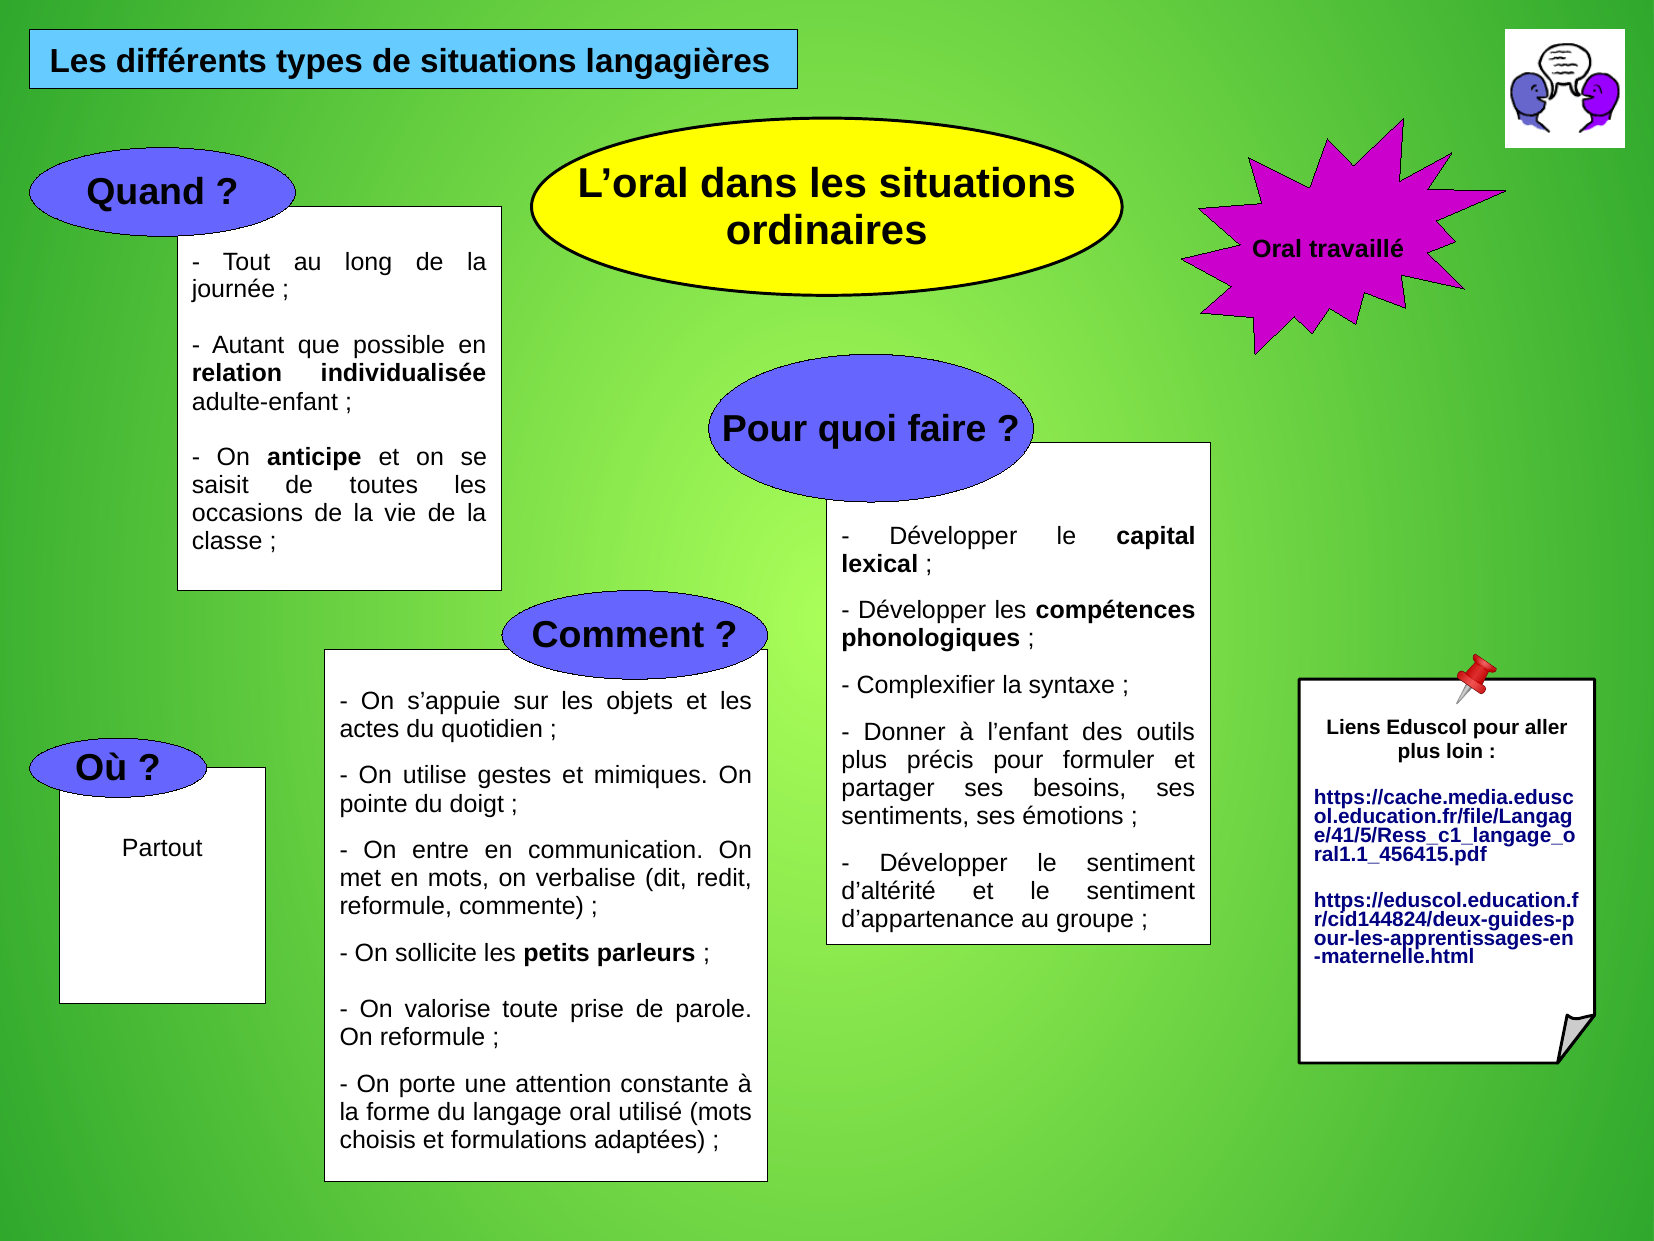

Les différents types de situations langagières
L’oral dans les situations
ordinaires
Oral travaillé
Quand ?
- Tout au long de la journée ;
- Autant que possible en relation individualisée adulte-enfant ;
- On anticipe et on se saisit de toutes les occasions de la vie de la classe ;
Pour quoi faire ?
- Développer le capital lexical ;
- Développer les compétences phonologiques ;
- Complexifier la syntaxe ;
- Donner à l’enfant des outils plus précis pour formuler et partager ses besoins, ses sentiments, ses émotions ;
- Développer le sentiment d’altérité et le sentiment d’appartenance au groupe ;
Comment ?
- On s’appuie sur les objets et les actes du quotidien ;
- On utilise gestes et mimiques. On pointe du doigt ;
- On entre en communication. On met en mots, on verbalise (dit, redit, reformule, commente) ;
- On sollicite les petits parleurs ;
- On valorise toute prise de parole. On reformule ;
- On porte une attention constante à la forme du langage oral utilisé (mots choisis et formulations adaptées) ;
Liens Eduscol pour aller plus loin :
https://cache.media.eduscol.education.fr/file/Langage/41/5/Ress_c1_langage_oral1.1_456415.pdf
https://eduscol.education.fr/cid144824/deux-guides-pour-les-apprentissages-en-maternelle.html
Où ?
Partout